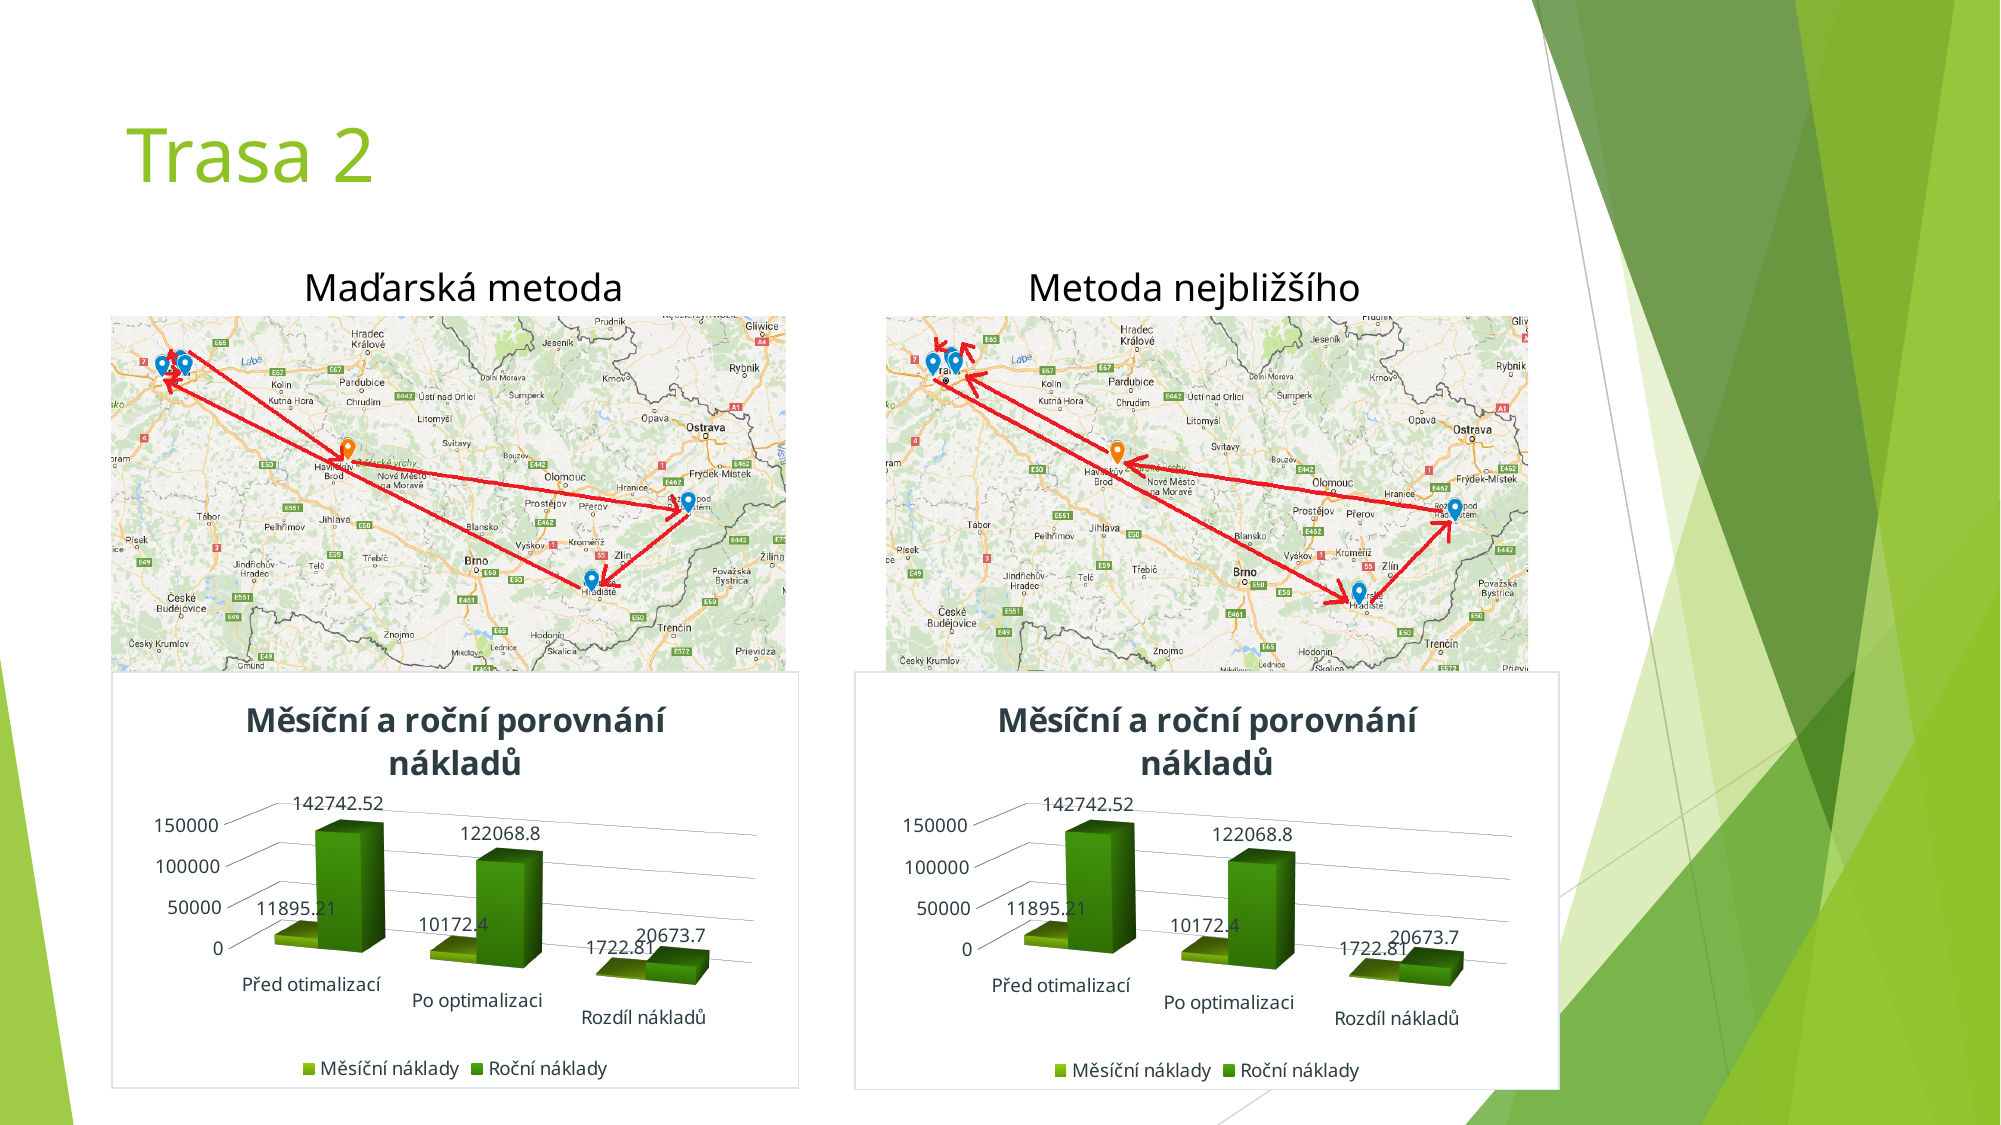

# Trasa 2
Maďarská metoda
Metoda nejbližšího souseda
[unsupported chart]
[unsupported chart]